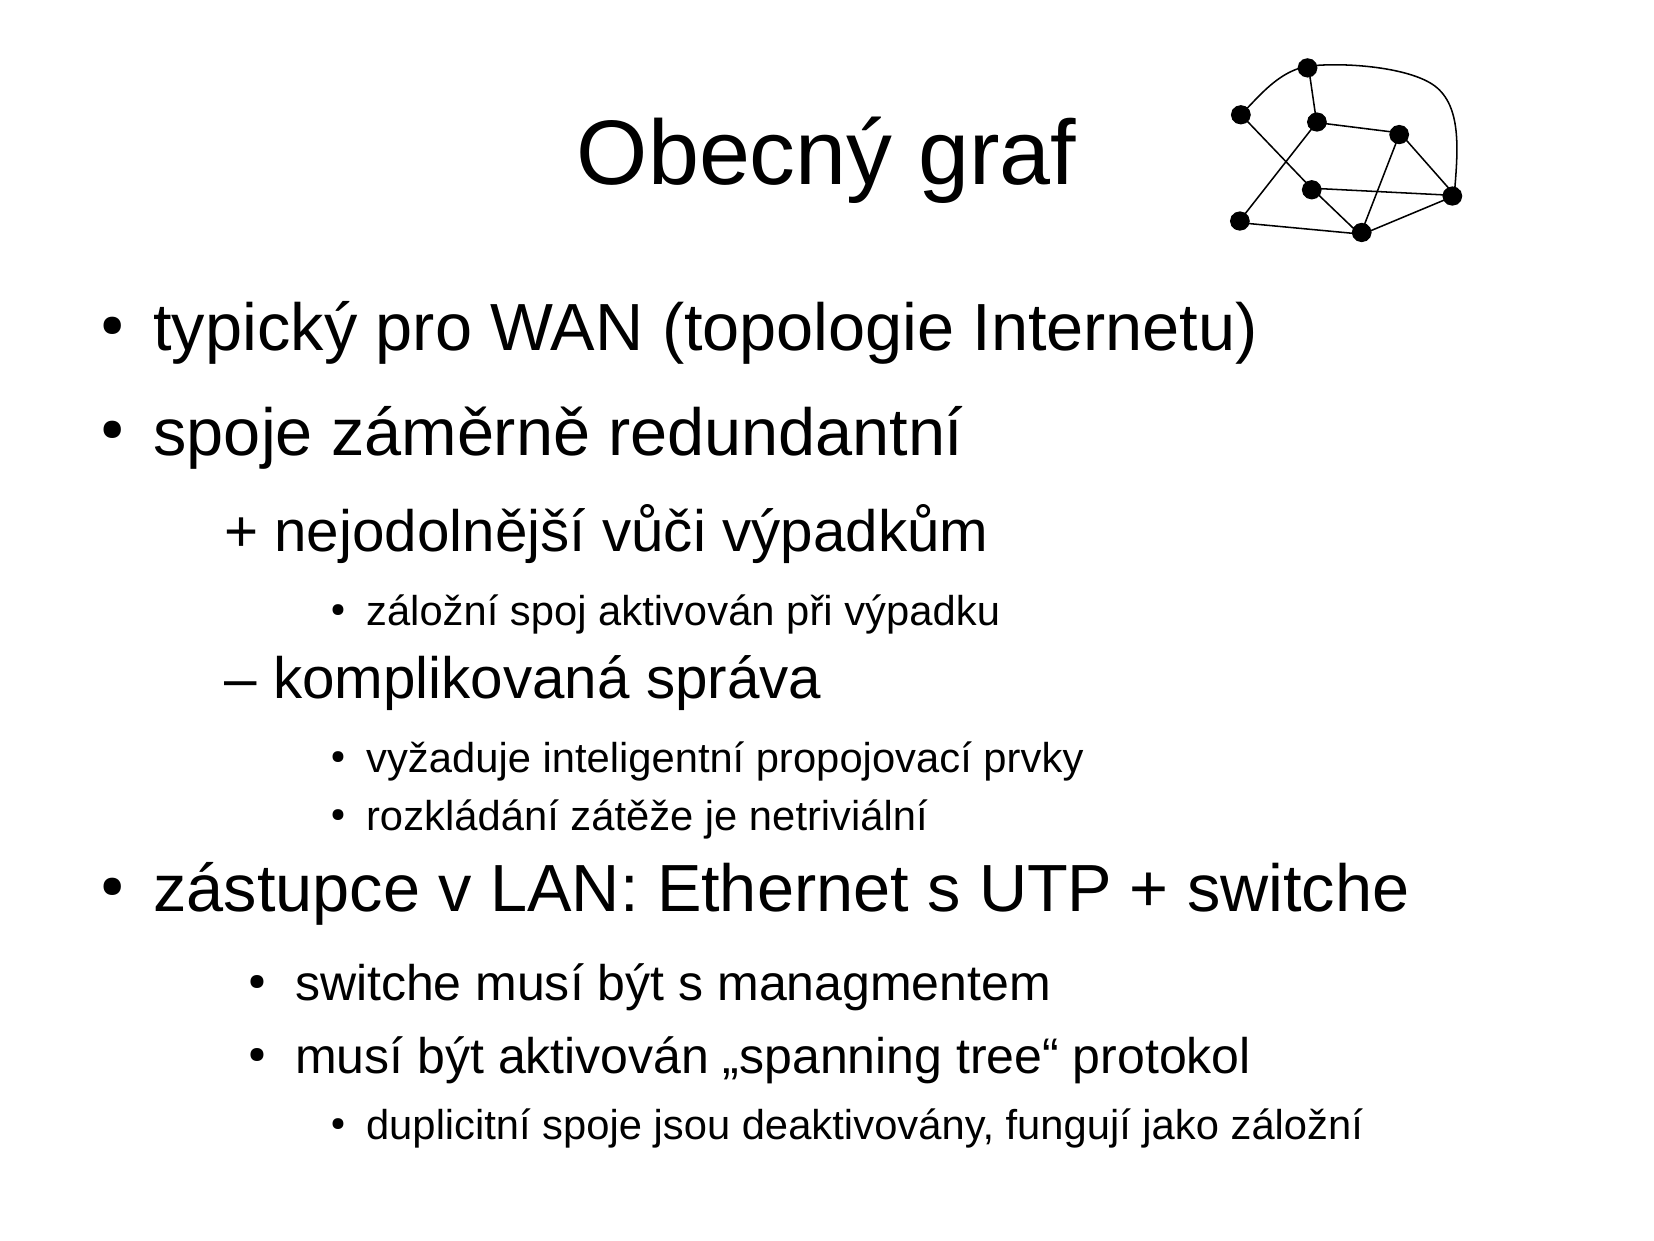

# Obecný graf
typický pro WAN (topologie Internetu)
spoje záměrně redundantní
+ nejodolnější vůči výpadkům
záložní spoj aktivován při výpadku
– komplikovaná správa
vyžaduje inteligentní propojovací prvky
rozkládání zátěže je netriviální
zástupce v LAN: Ethernet s UTP + switche
switche musí být s managmentem
musí být aktivován „spanning tree“ protokol
duplicitní spoje jsou deaktivovány, fungují jako záložní